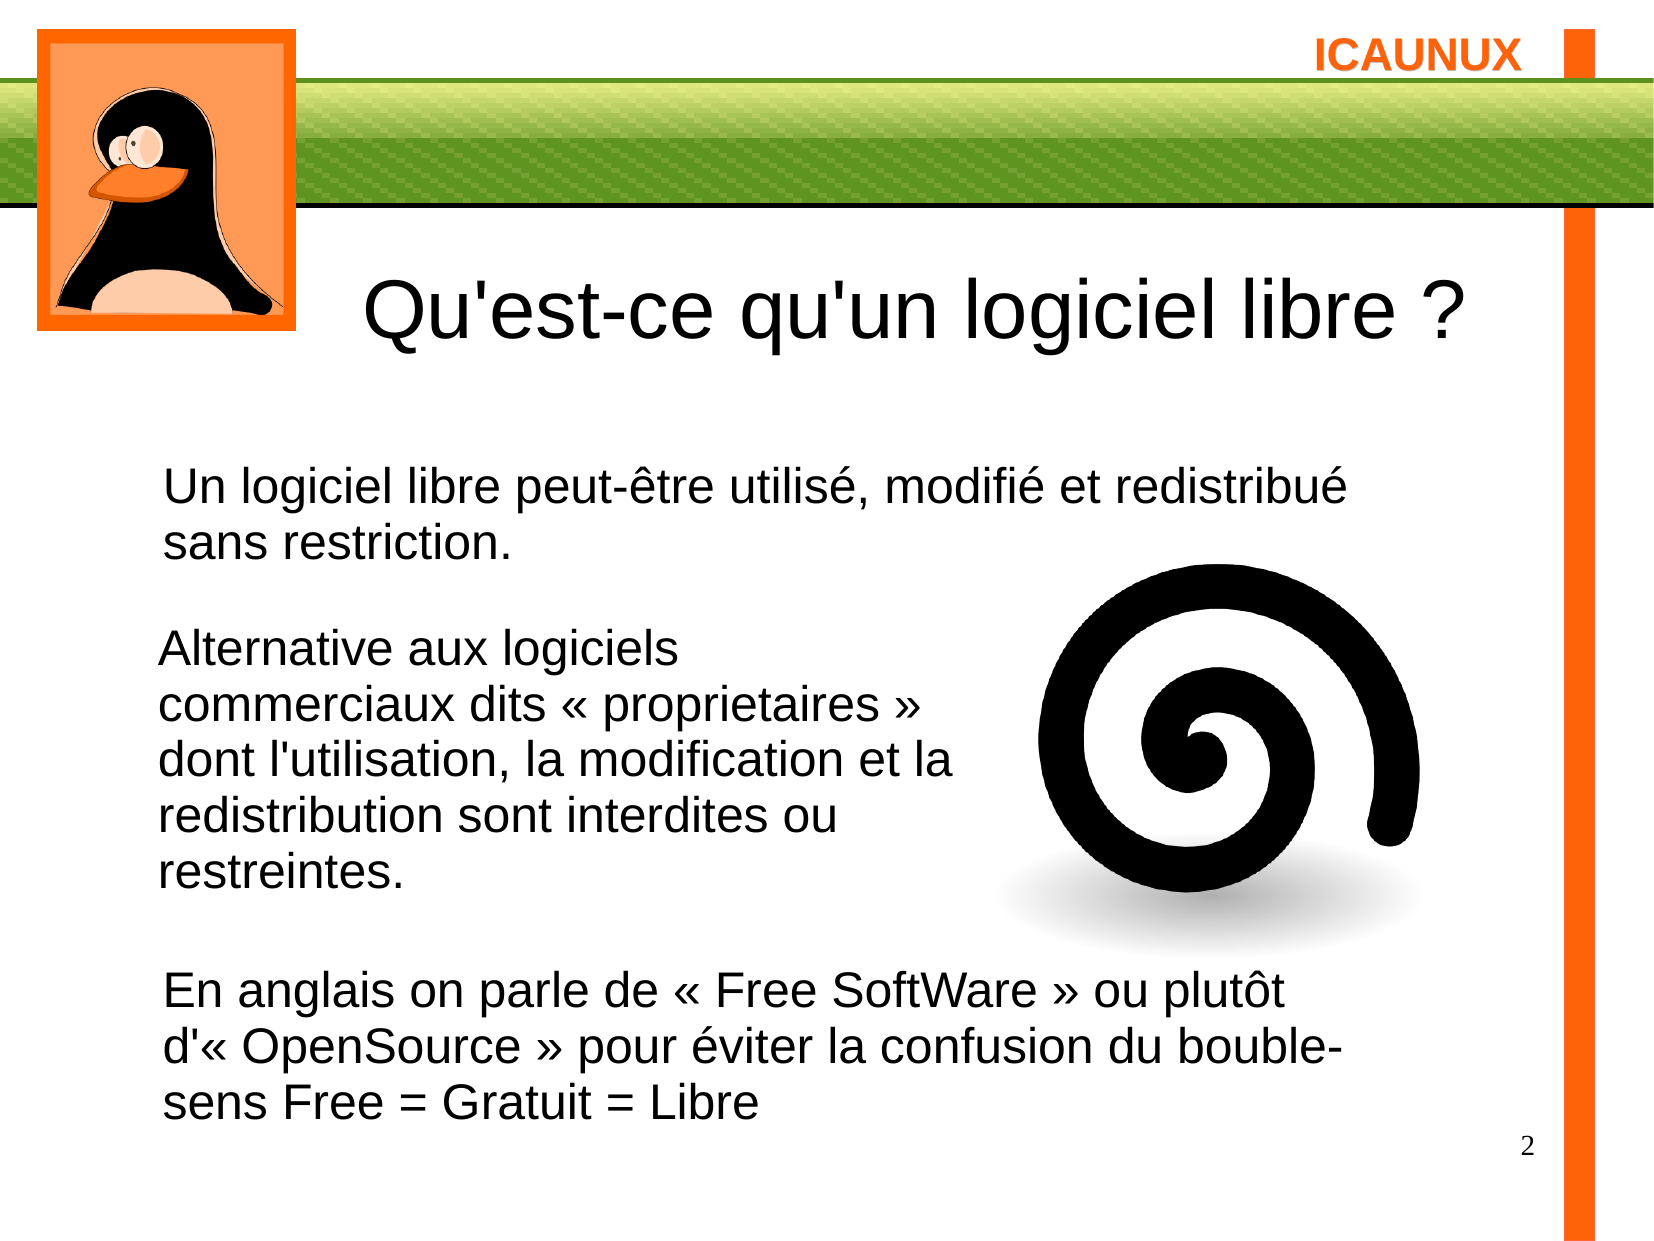

# Qu'est-ce qu'un logiciel libre ?
Un logiciel libre peut-être utilisé, modifié et redistribué sans restriction.
Alternative aux logiciels commerciaux dits « proprietaires » dont l'utilisation, la modification et la redistribution sont interdites ou restreintes.
En anglais on parle de « Free SoftWare » ou plutôt d'« OpenSource » pour éviter la confusion du bouble-sens Free = Gratuit = Libre
2